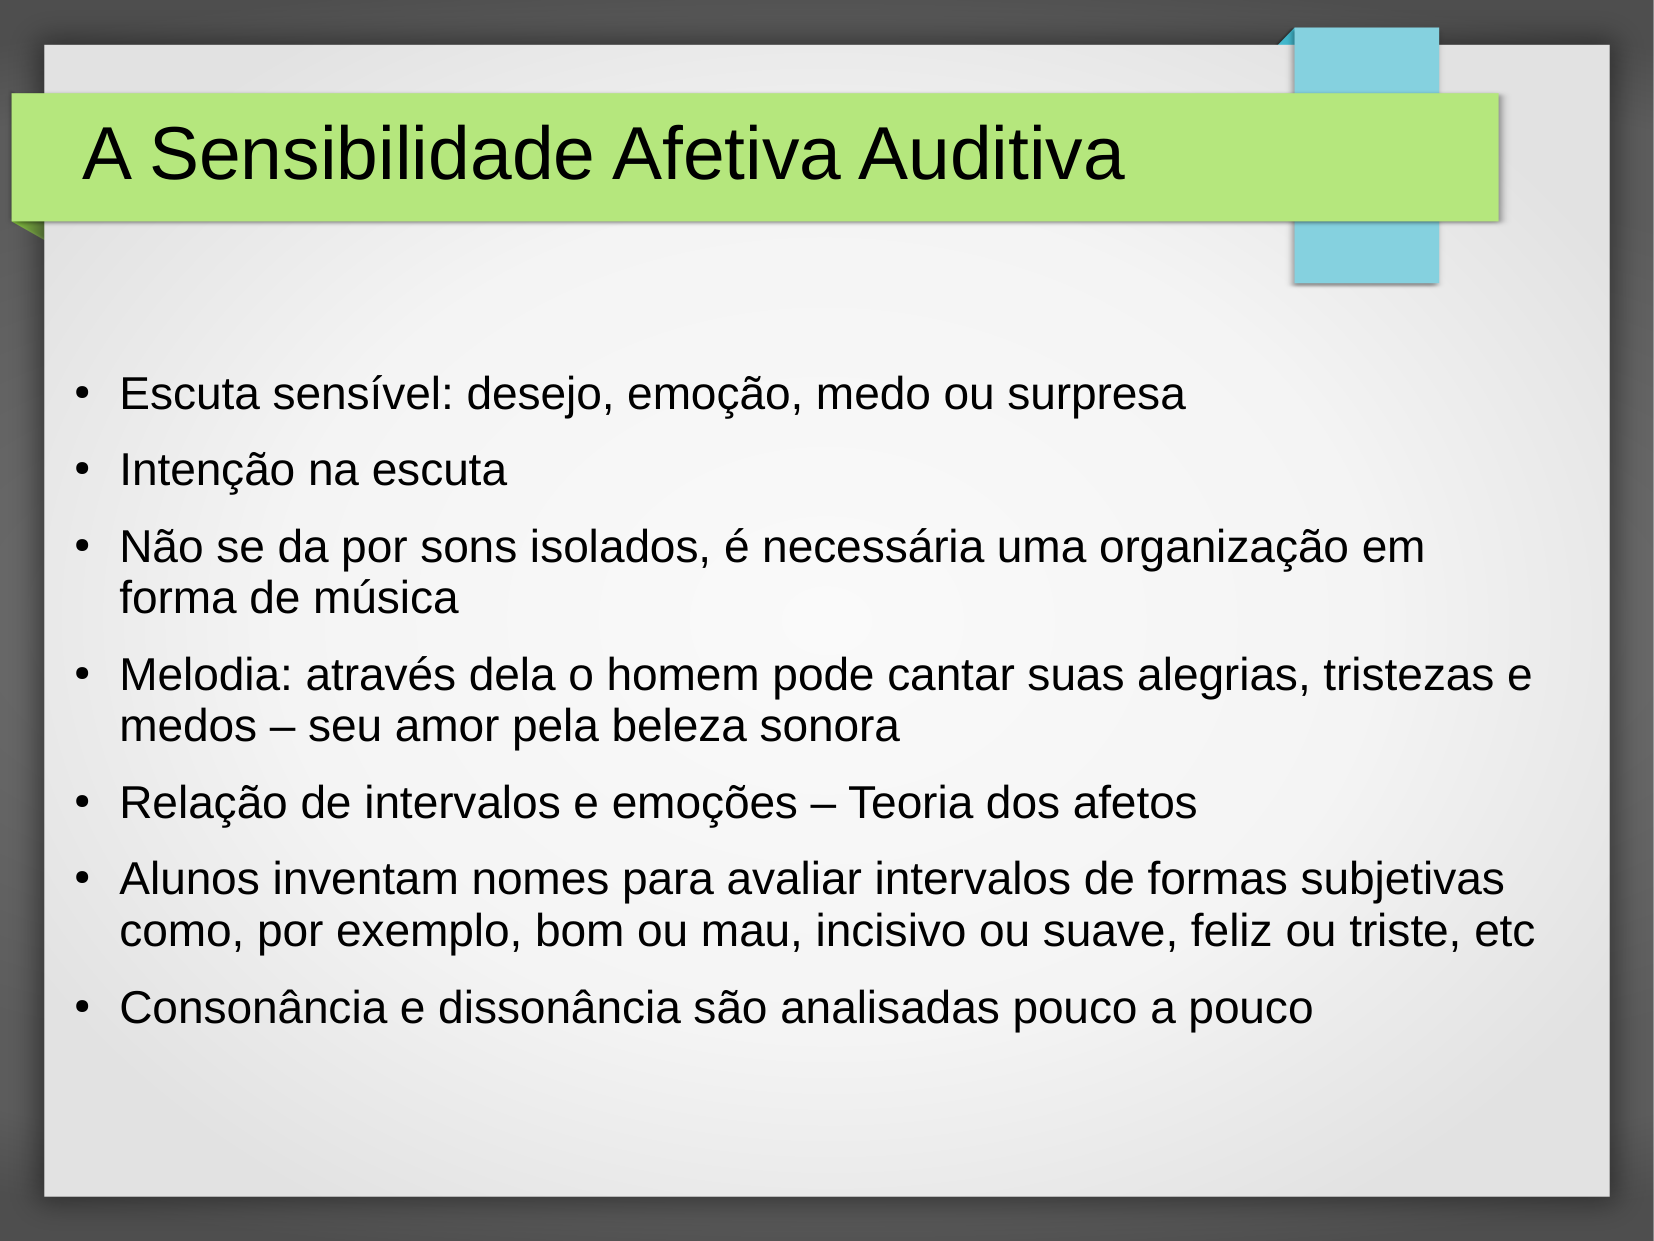

# A Sensibilidade Afetiva Auditiva
Escuta sensível: desejo, emoção, medo ou surpresa
Intenção na escuta
Não se da por sons isolados, é necessária uma organização em forma de música
Melodia: através dela o homem pode cantar suas alegrias, tristezas e medos – seu amor pela beleza sonora
Relação de intervalos e emoções – Teoria dos afetos
Alunos inventam nomes para avaliar intervalos de formas subjetivas como, por exemplo, bom ou mau, incisivo ou suave, feliz ou triste, etc
Consonância e dissonância são analisadas pouco a pouco